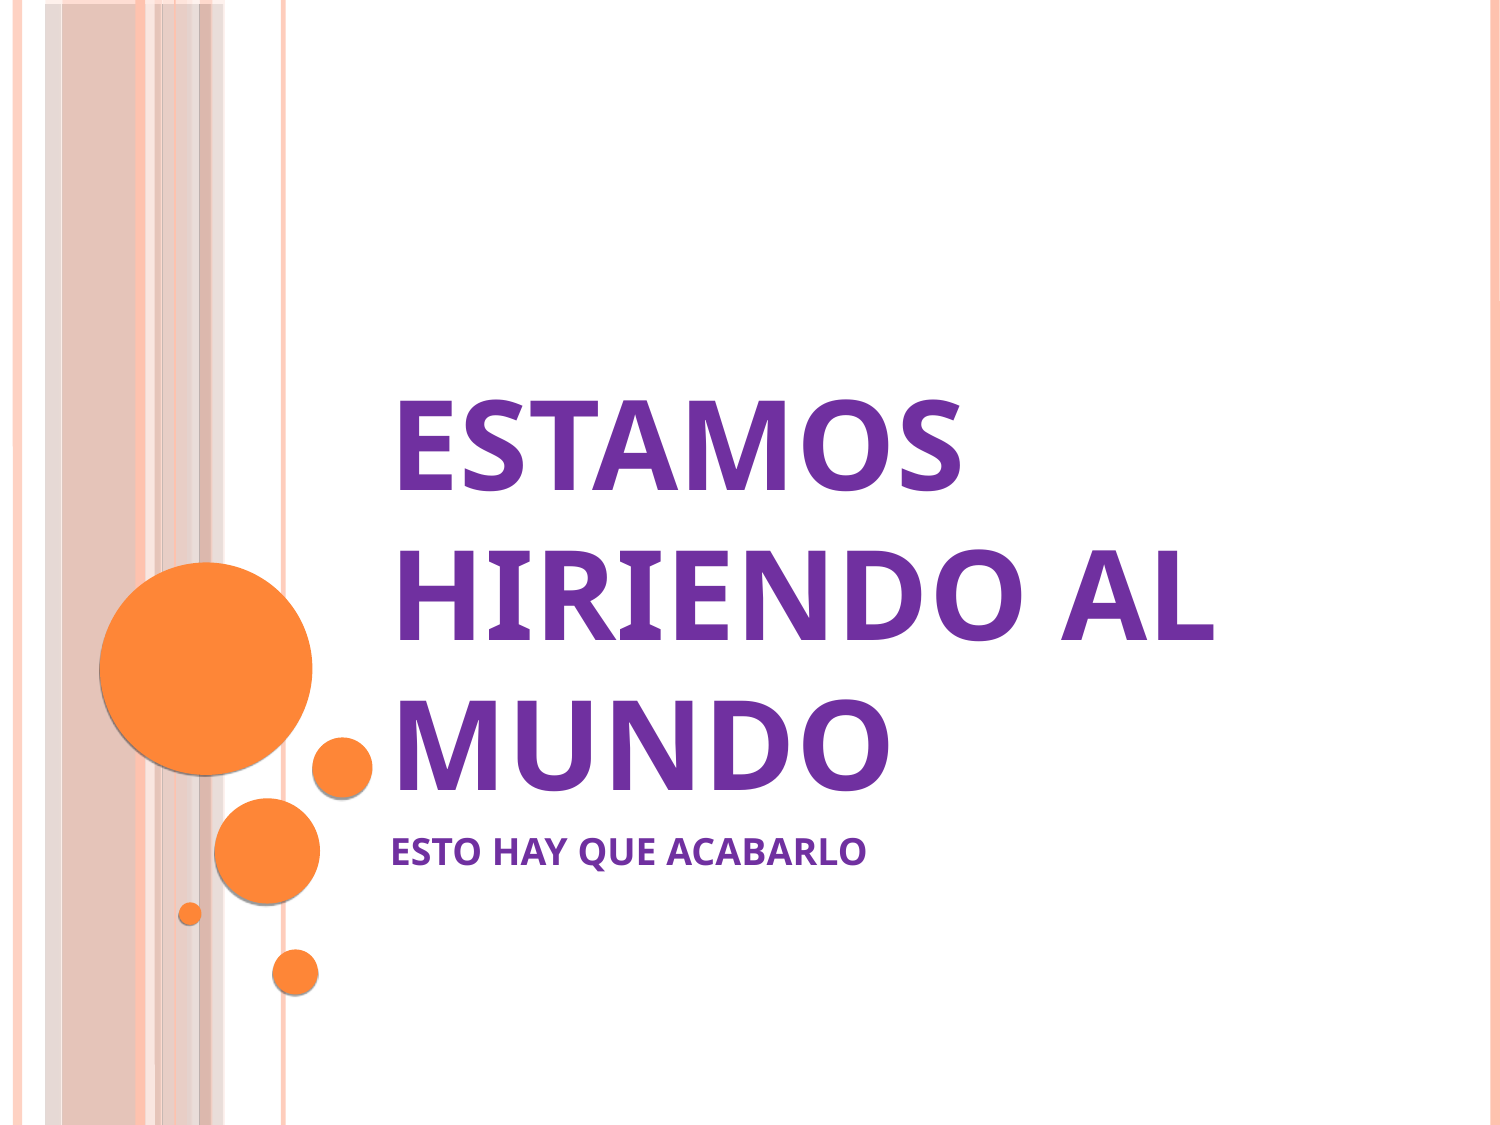

# ESTAMOS HIRIENDO AL MUNDO
ESTO HAY QUE ACABARLO